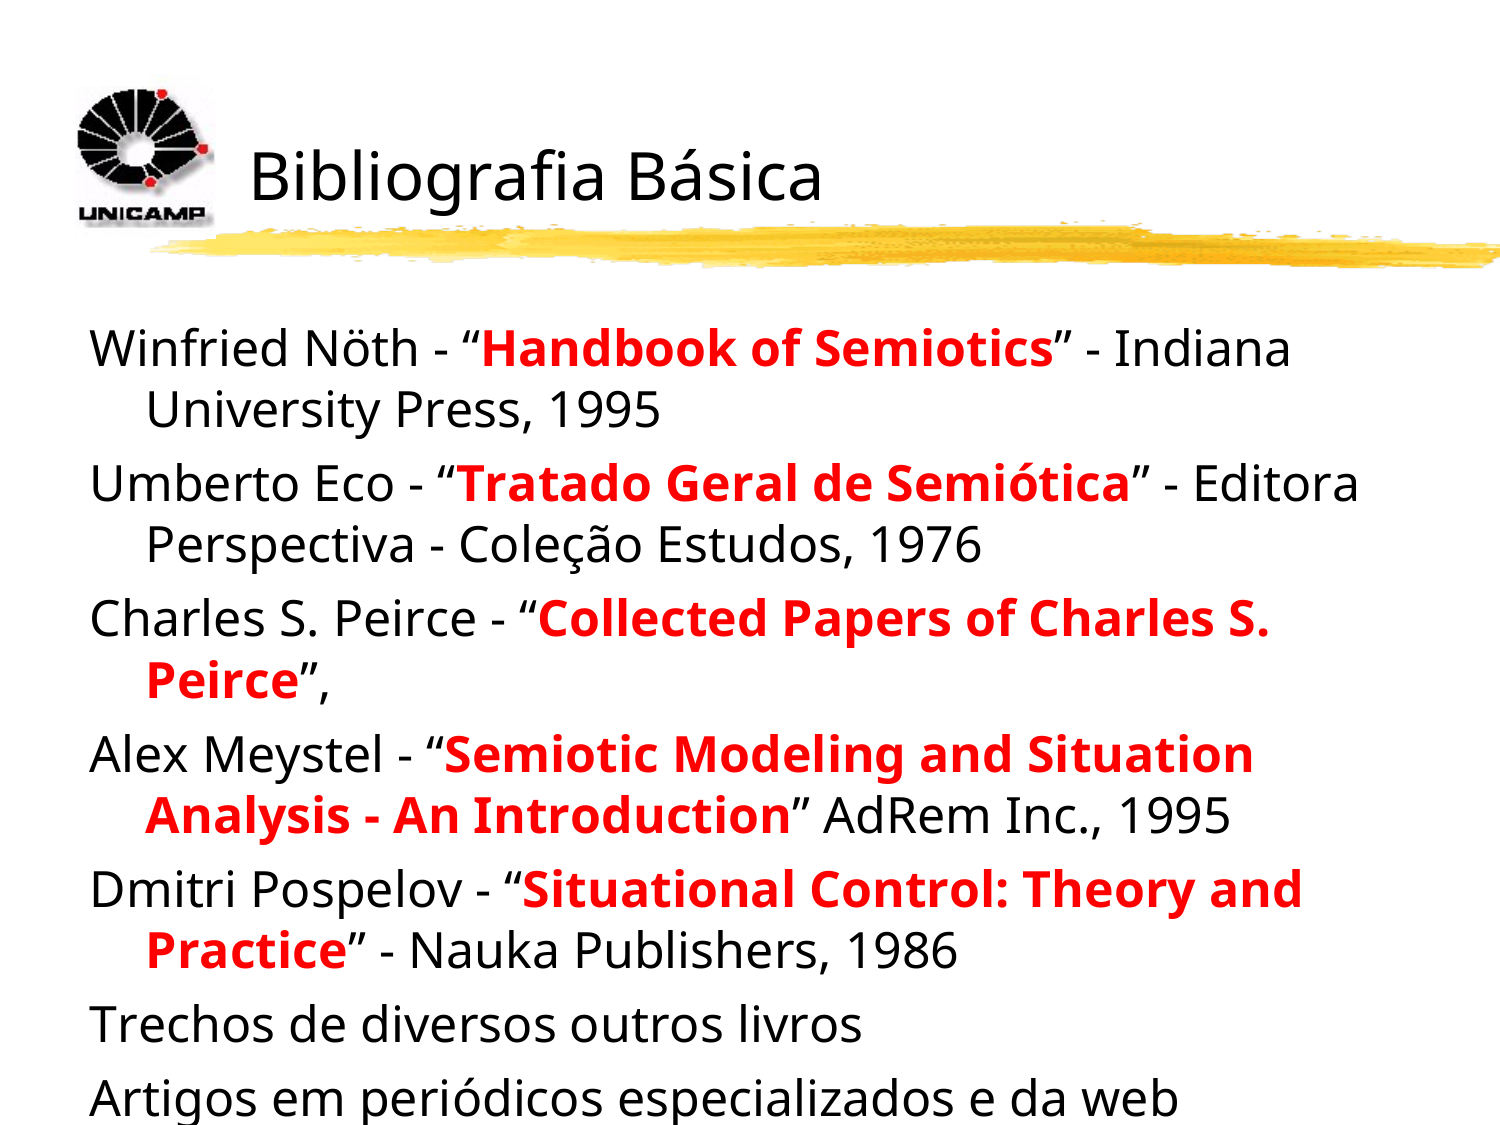

# Bibliografia Básica
Winfried Nöth - “Handbook of Semiotics” - Indiana University Press, 1995
Umberto Eco - “Tratado Geral de Semiótica” - Editora Perspectiva - Coleção Estudos, 1976
Charles S. Peirce - “Collected Papers of Charles S. Peirce”,
Alex Meystel - “Semiotic Modeling and Situation Analysis - An Introduction” AdRem Inc., 1995
Dmitri Pospelov - “Situational Control: Theory and Practice” - Nauka Publishers, 1986
Trechos de diversos outros livros
Artigos em periódicos especializados e da web